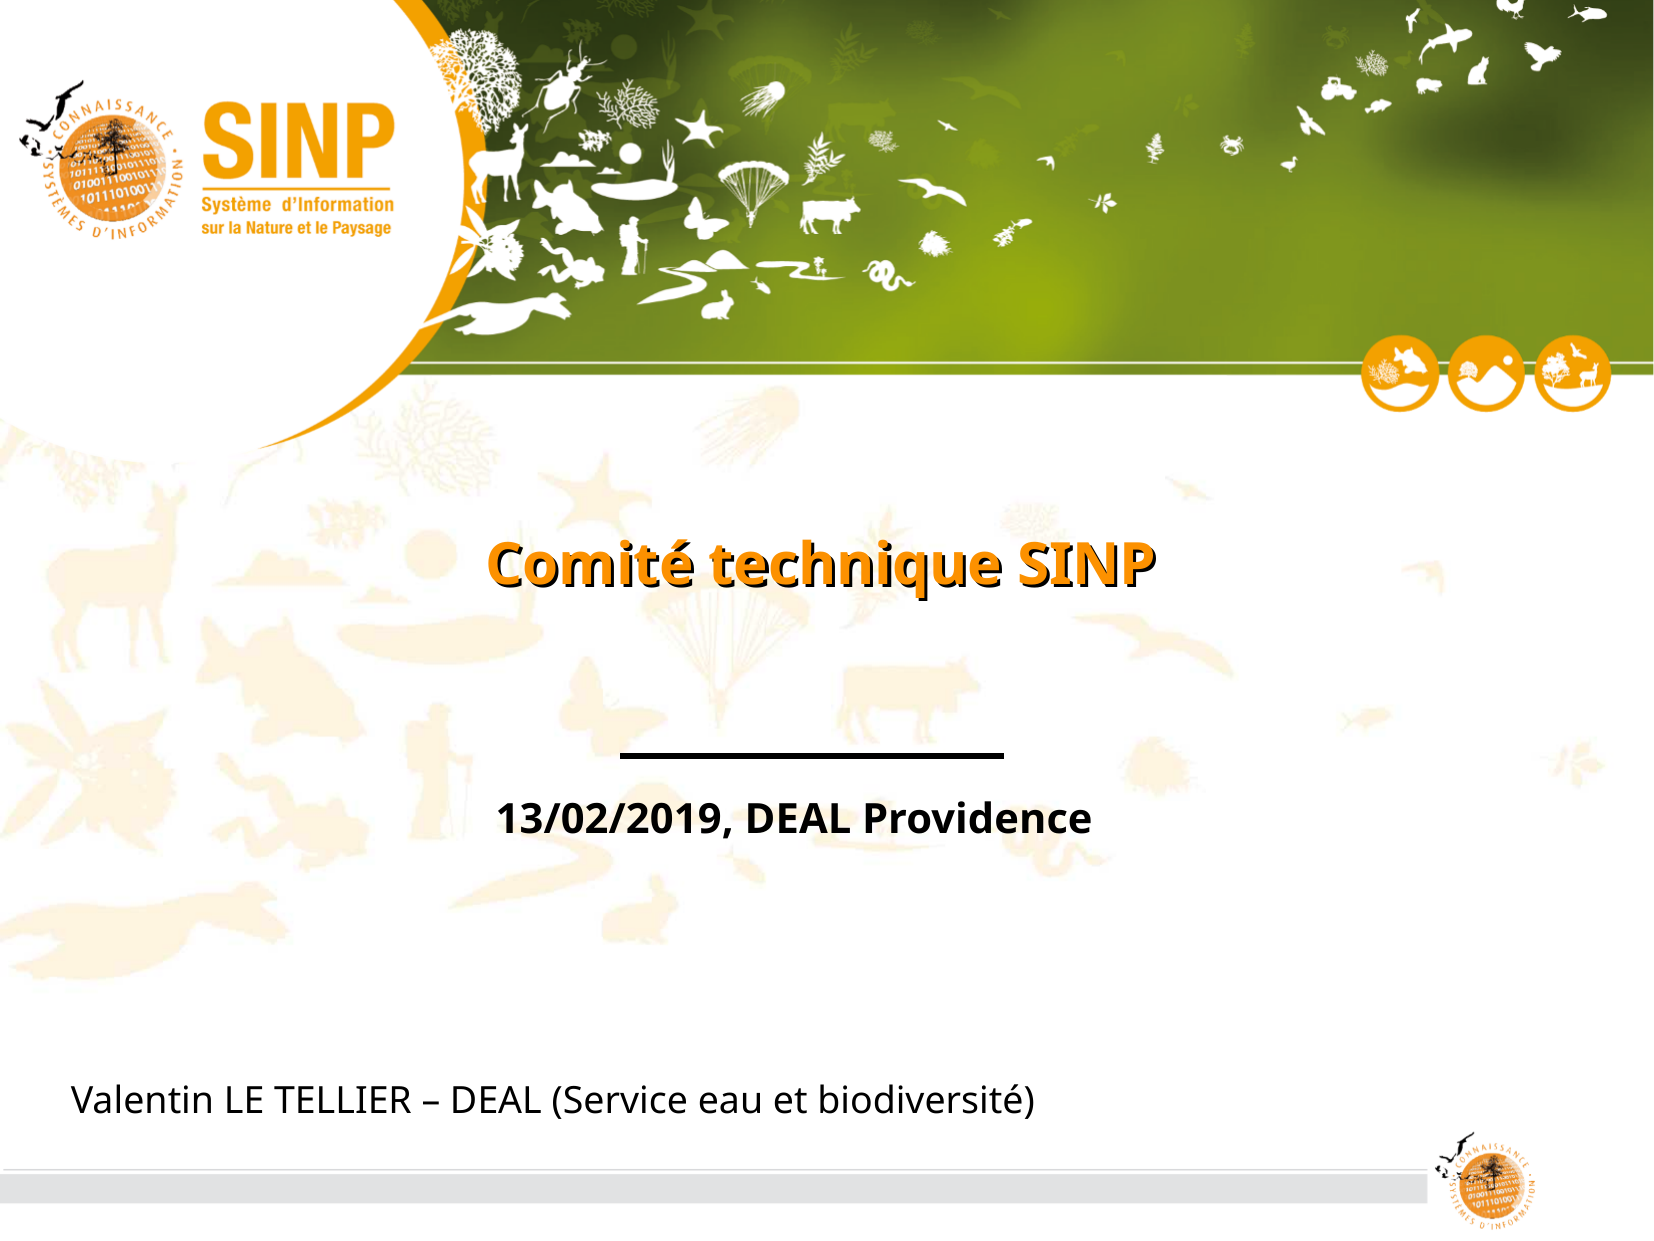

# Comité technique SINP
13/02/2019, DEAL Providence
Valentin LE TELLIER – DEAL (Service eau et biodiversité)